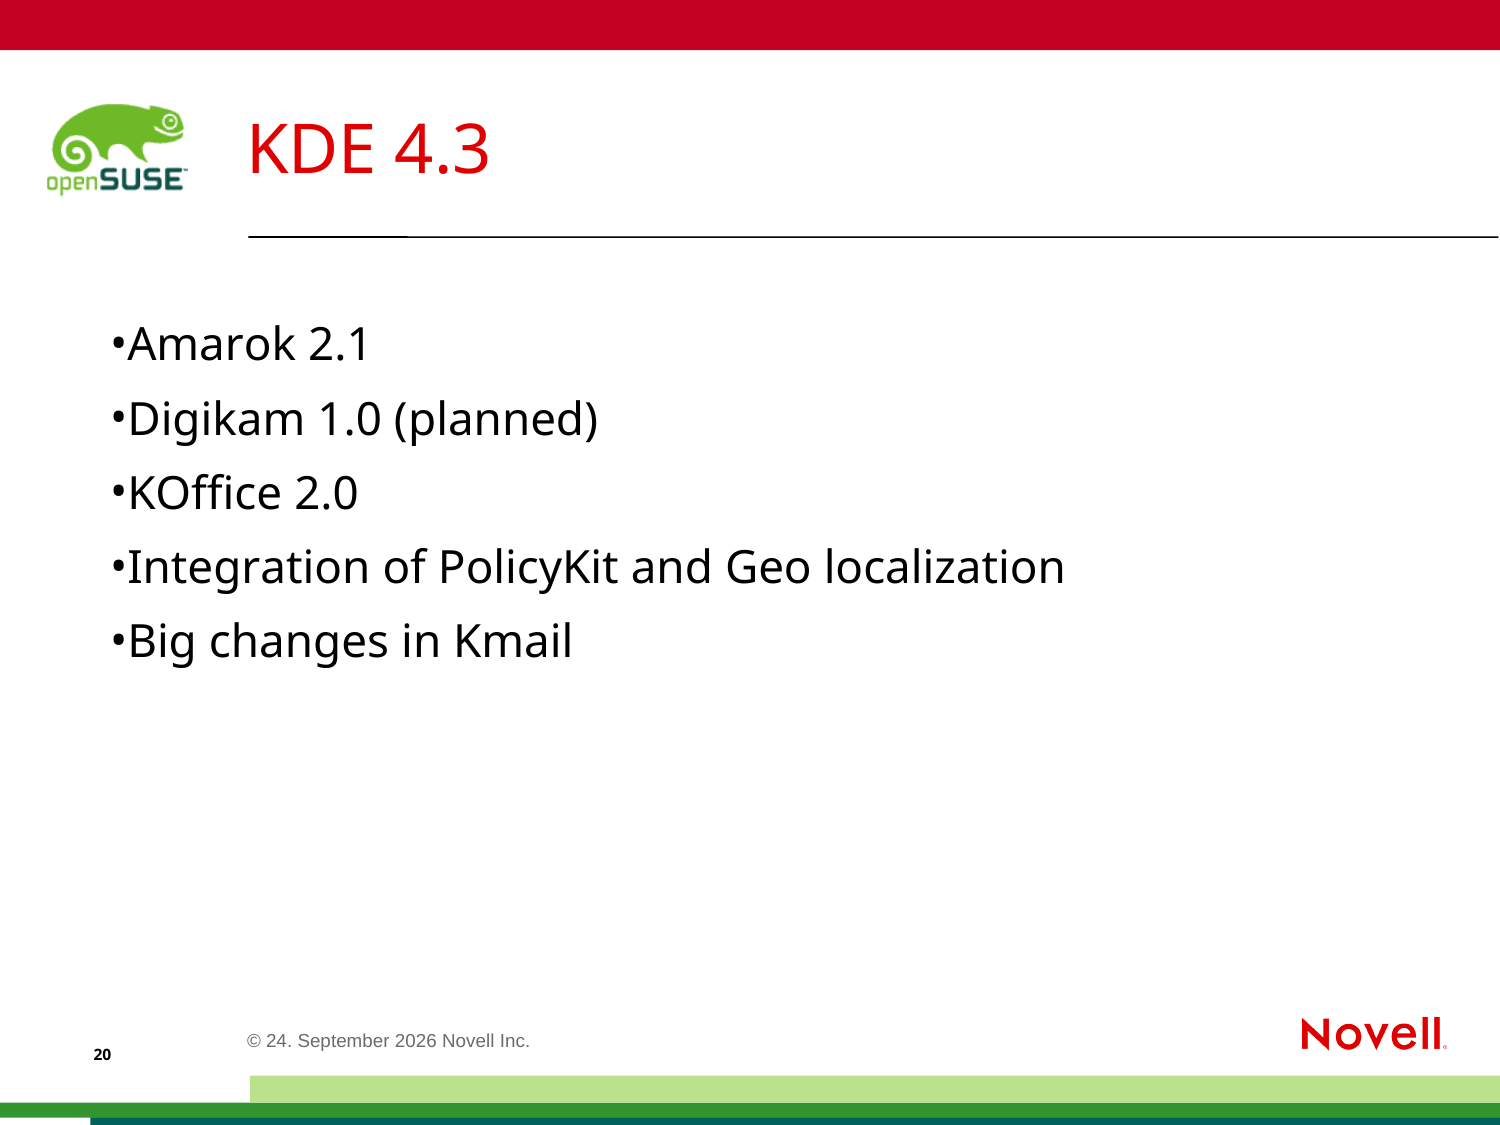

# KDE 4.3
Amarok 2.1
Digikam 1.0 (planned)
KOffice 2.0
Integration of PolicyKit and Geo localization
Big changes in Kmail